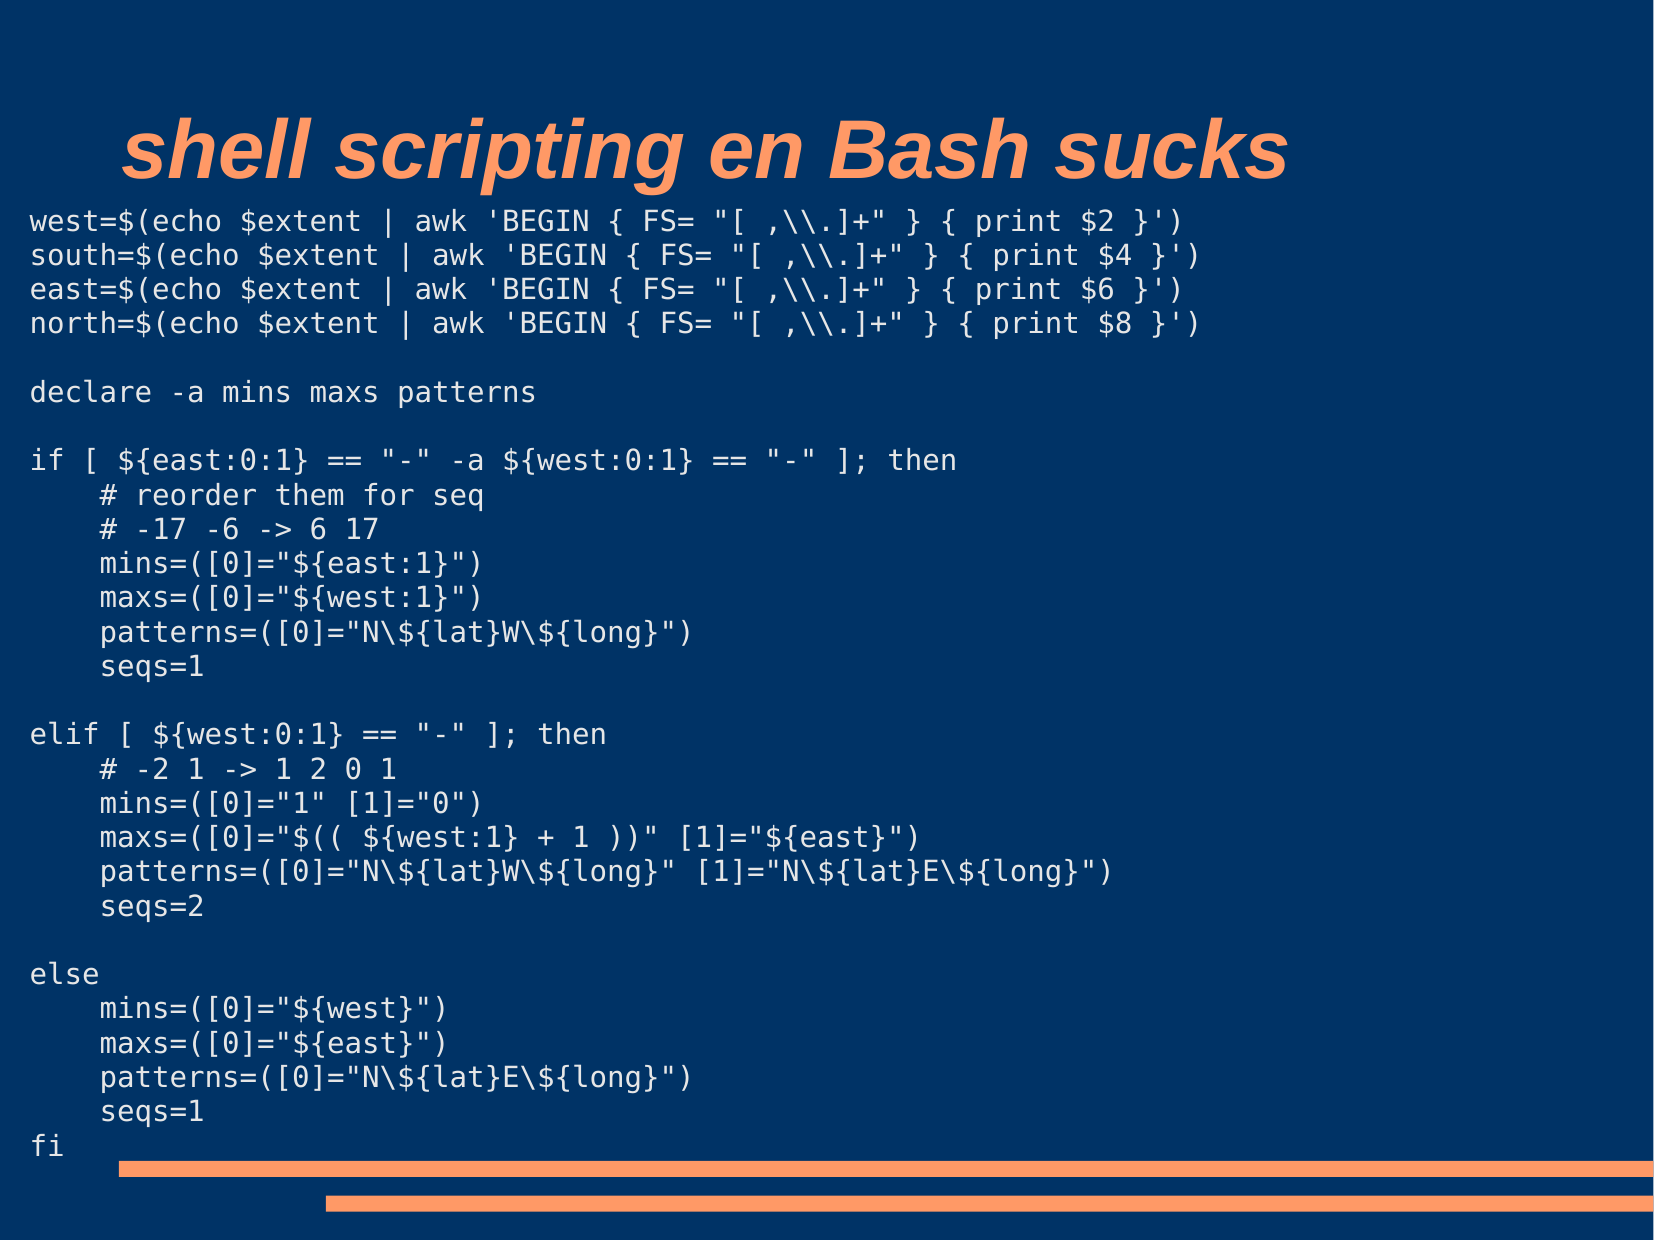

# shell scripting en Bash sucks
west=$(echo $extent | awk 'BEGIN { FS= "[ ,\\.]+" } { print $2 }')
south=$(echo $extent | awk 'BEGIN { FS= "[ ,\\.]+" } { print $4 }')
east=$(echo $extent | awk 'BEGIN { FS= "[ ,\\.]+" } { print $6 }')
north=$(echo $extent | awk 'BEGIN { FS= "[ ,\\.]+" } { print $8 }')
declare -a mins maxs patterns
if [ ${east:0:1} == "-" -a ${west:0:1} == "-" ]; then
 # reorder them for seq
 # -17 -6 -> 6 17
 mins=([0]="${east:1}")
 maxs=([0]="${west:1}")
 patterns=([0]="N\${lat}W\${long}")
 seqs=1
elif [ ${west:0:1} == "-" ]; then
 # -2 1 -> 1 2 0 1
 mins=([0]="1" [1]="0")
 maxs=([0]="$(( ${west:1} + 1 ))" [1]="${east}")
 patterns=([0]="N\${lat}W\${long}" [1]="N\${lat}E\${long}")
 seqs=2
else
 mins=([0]="${west}")
 maxs=([0]="${east}")
 patterns=([0]="N\${lat}E\${long}")
 seqs=1
fi